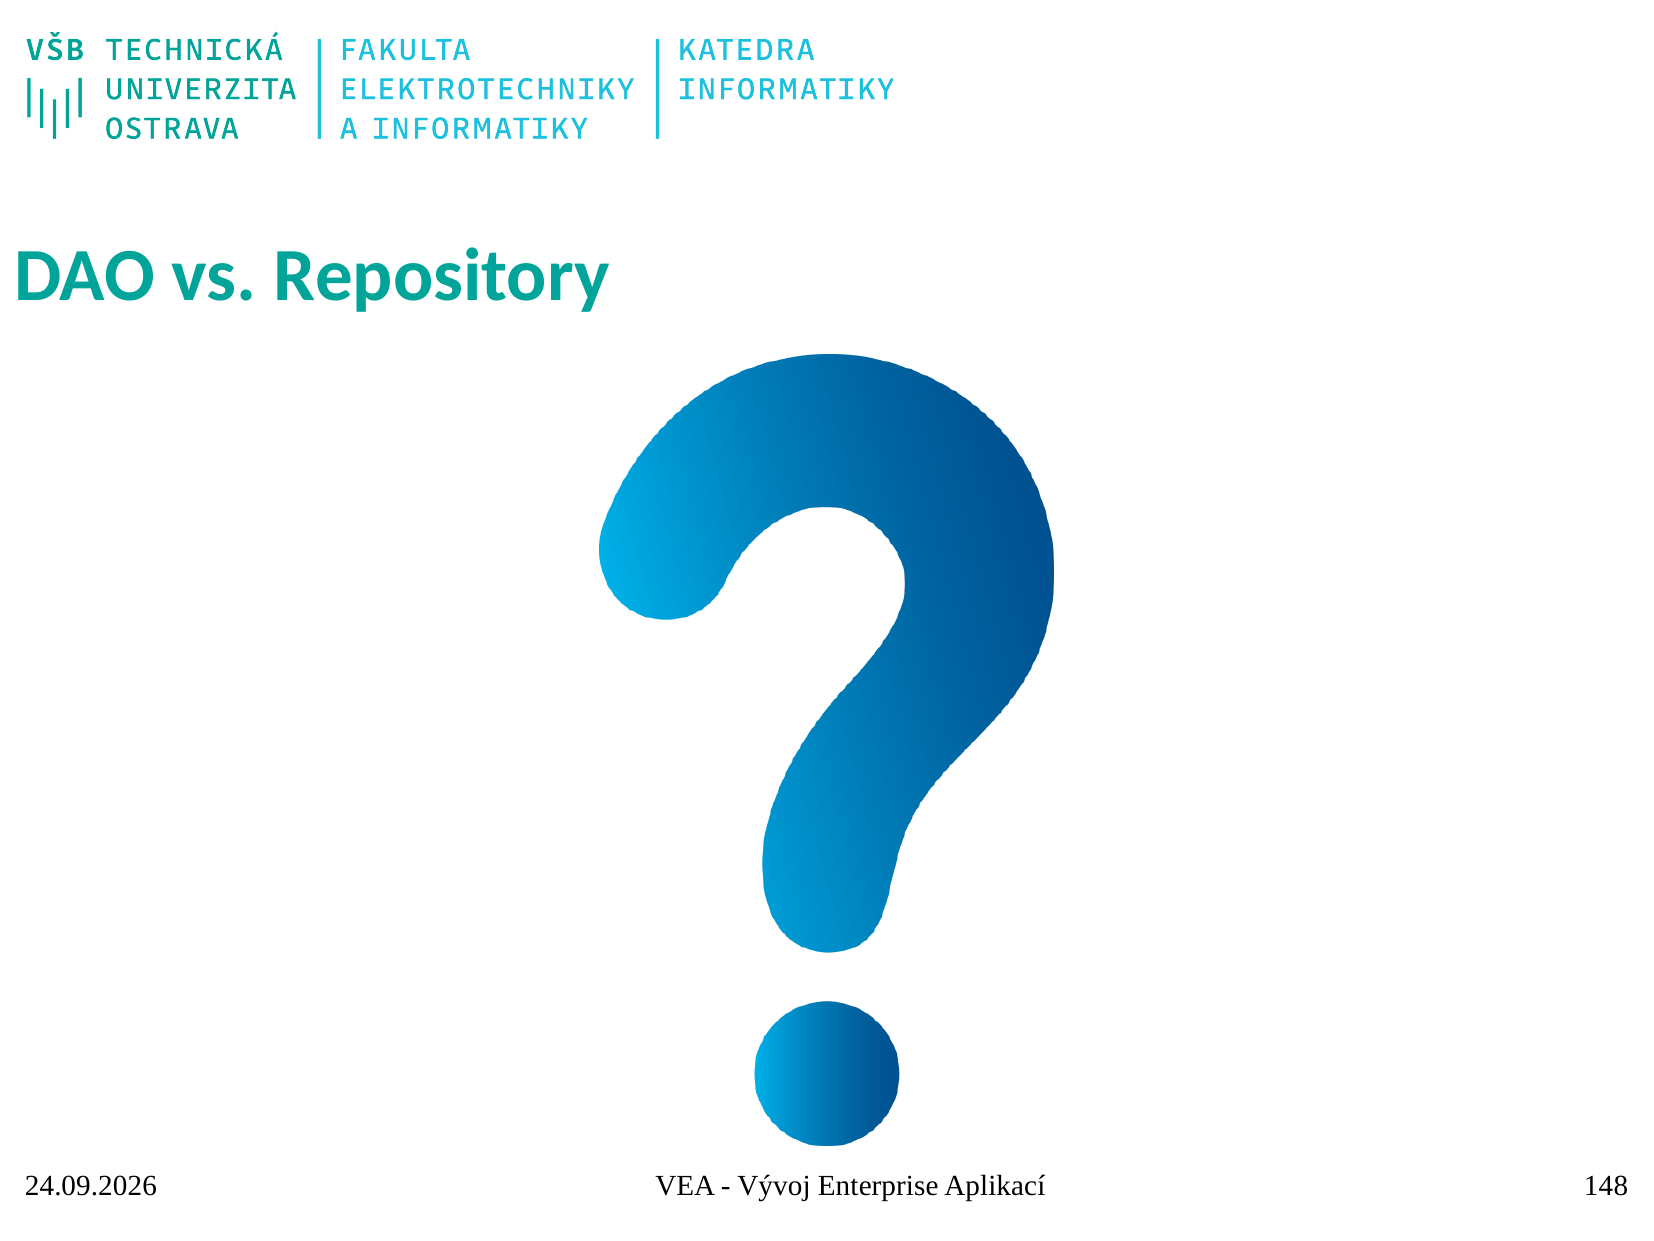

# DAO vs. Repository
VEA - Vývoj Enterprise Aplikací
148